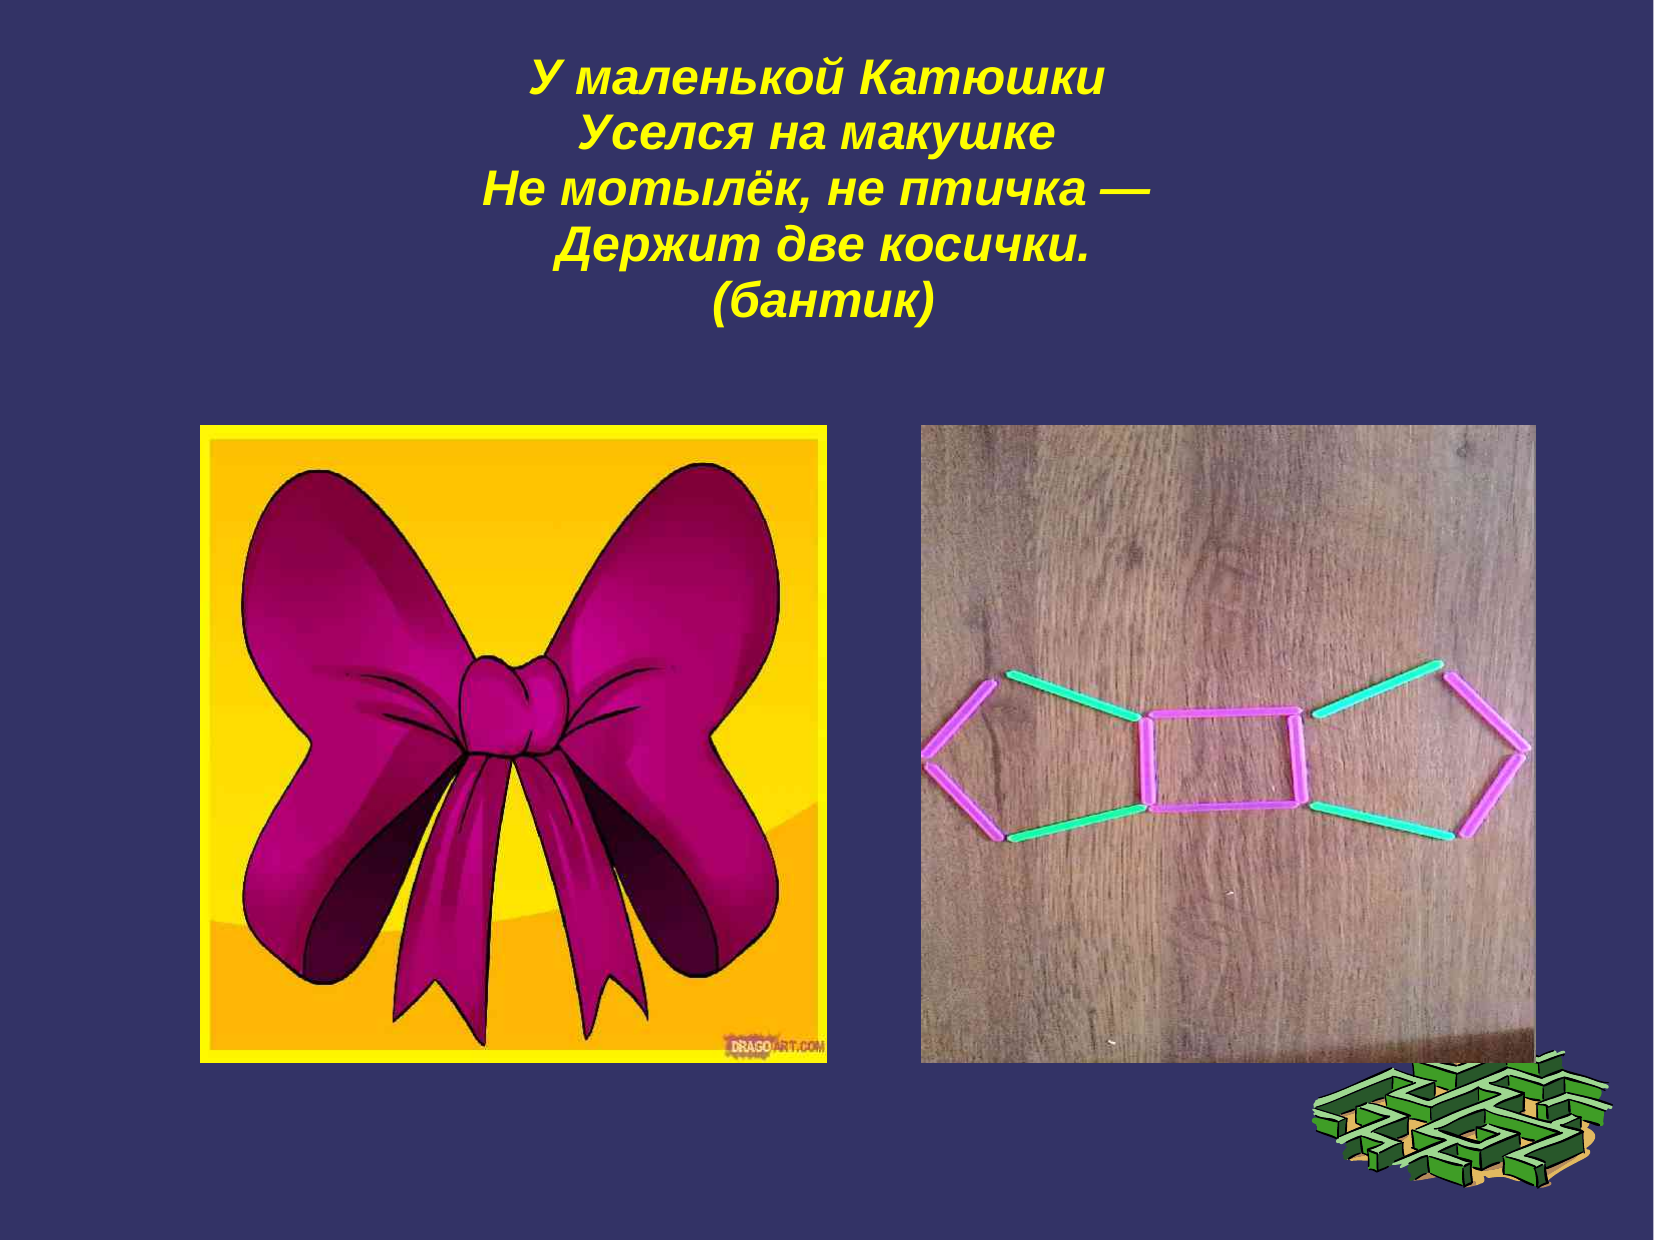

# У маленькой Катюшки Уселся на макушке Не мотылёк, не птичка — Держит две косички. (бантик)